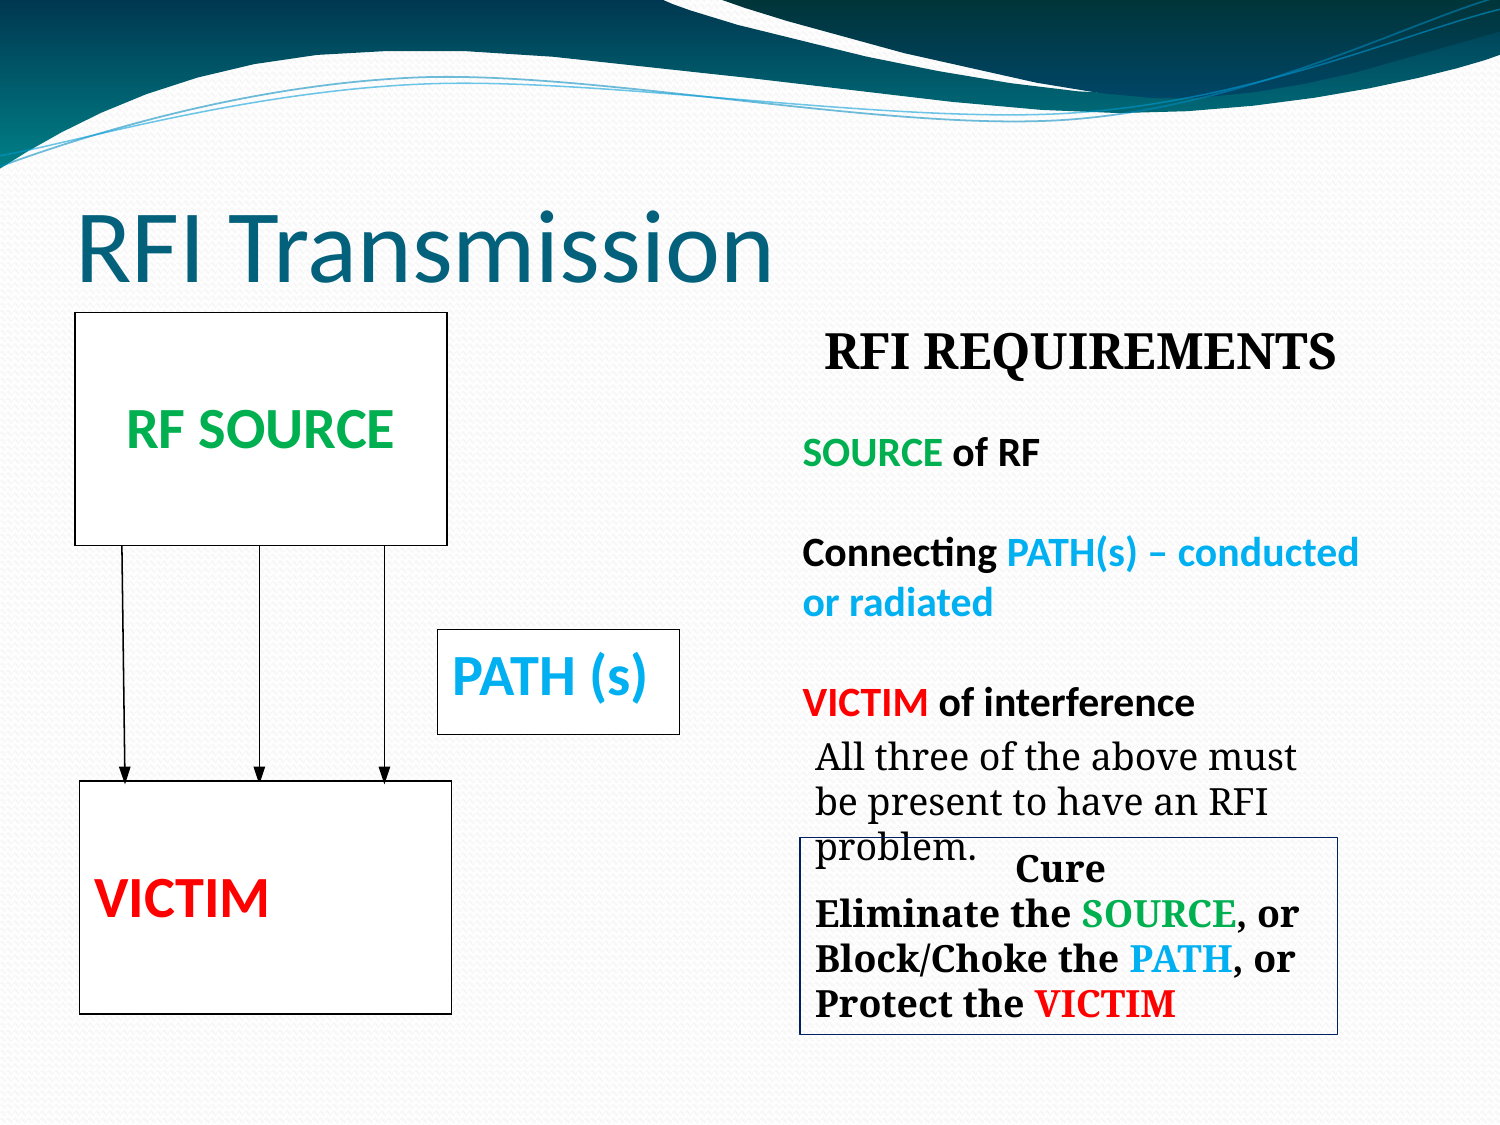

# RFI Transmission
RF SOURCE
PATH (s)
VICTIM
RFI REQUIREMENTS
SOURCE of RF
Connecting PATH(s) – conducted or radiated
VICTIM of interference
All three of the above must be present to have an RFI problem.
Cure
Eliminate the SOURCE, or Block/Choke the PATH, or
Protect the VICTIM